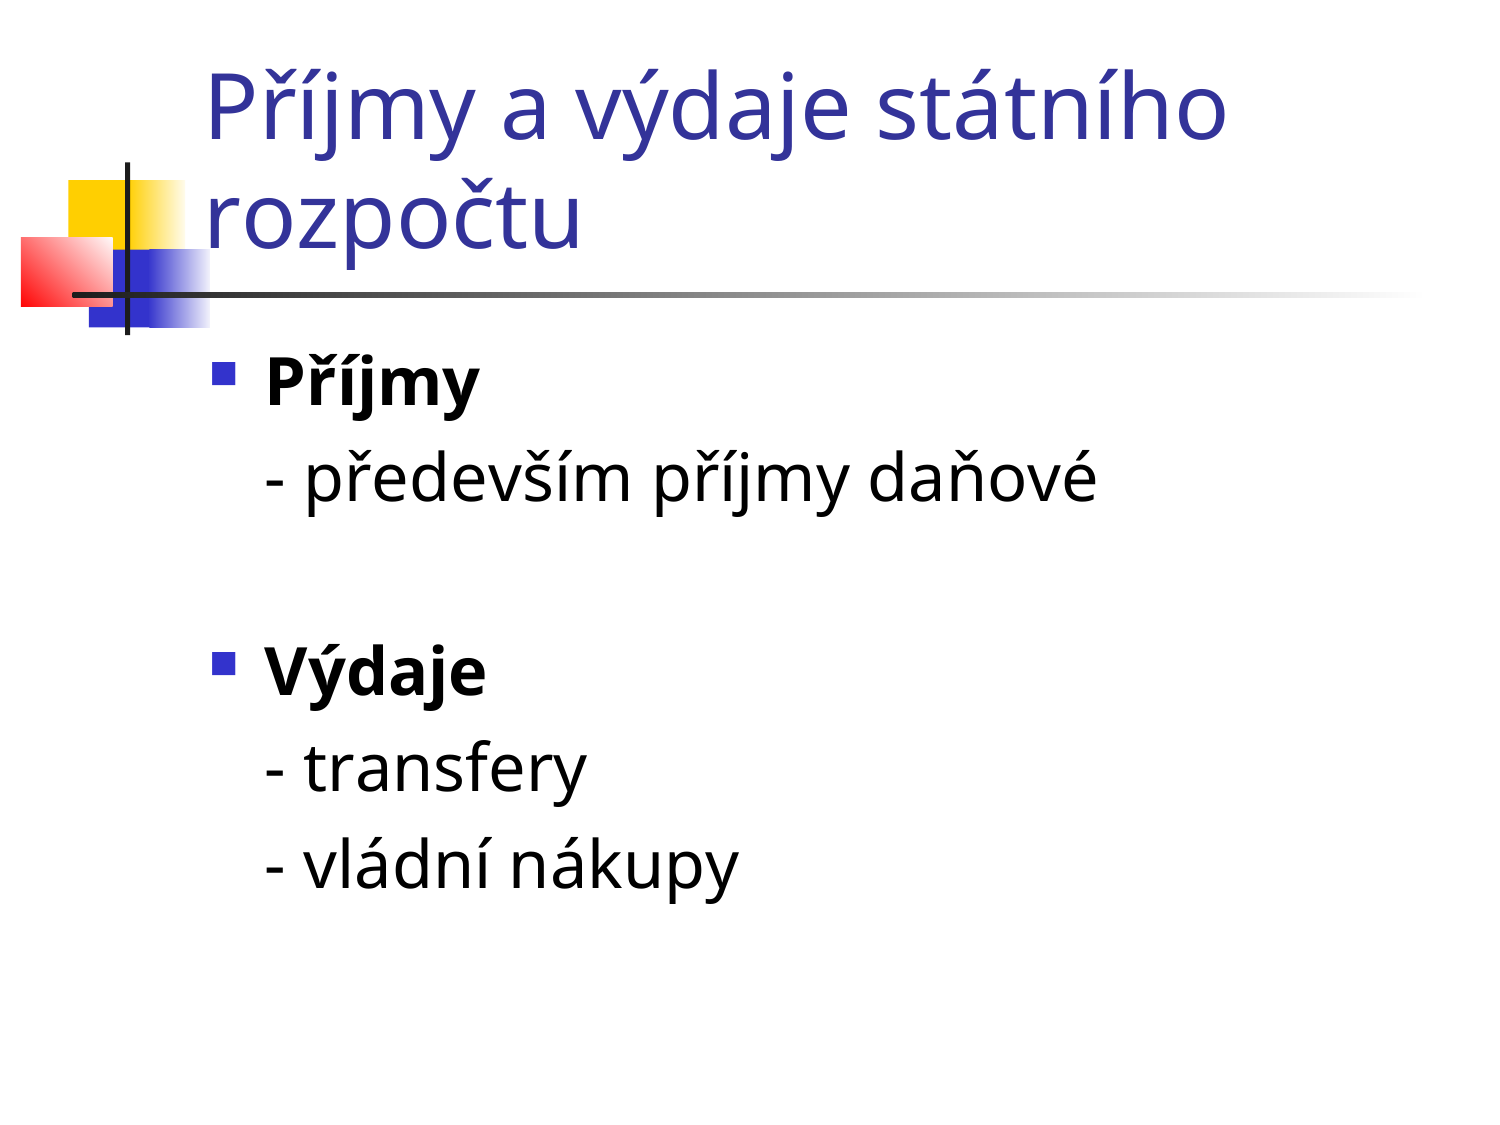

# Příjmy a výdaje státního rozpočtu
Příjmy
	- především příjmy daňové
Výdaje
	- transfery
	- vládní nákupy